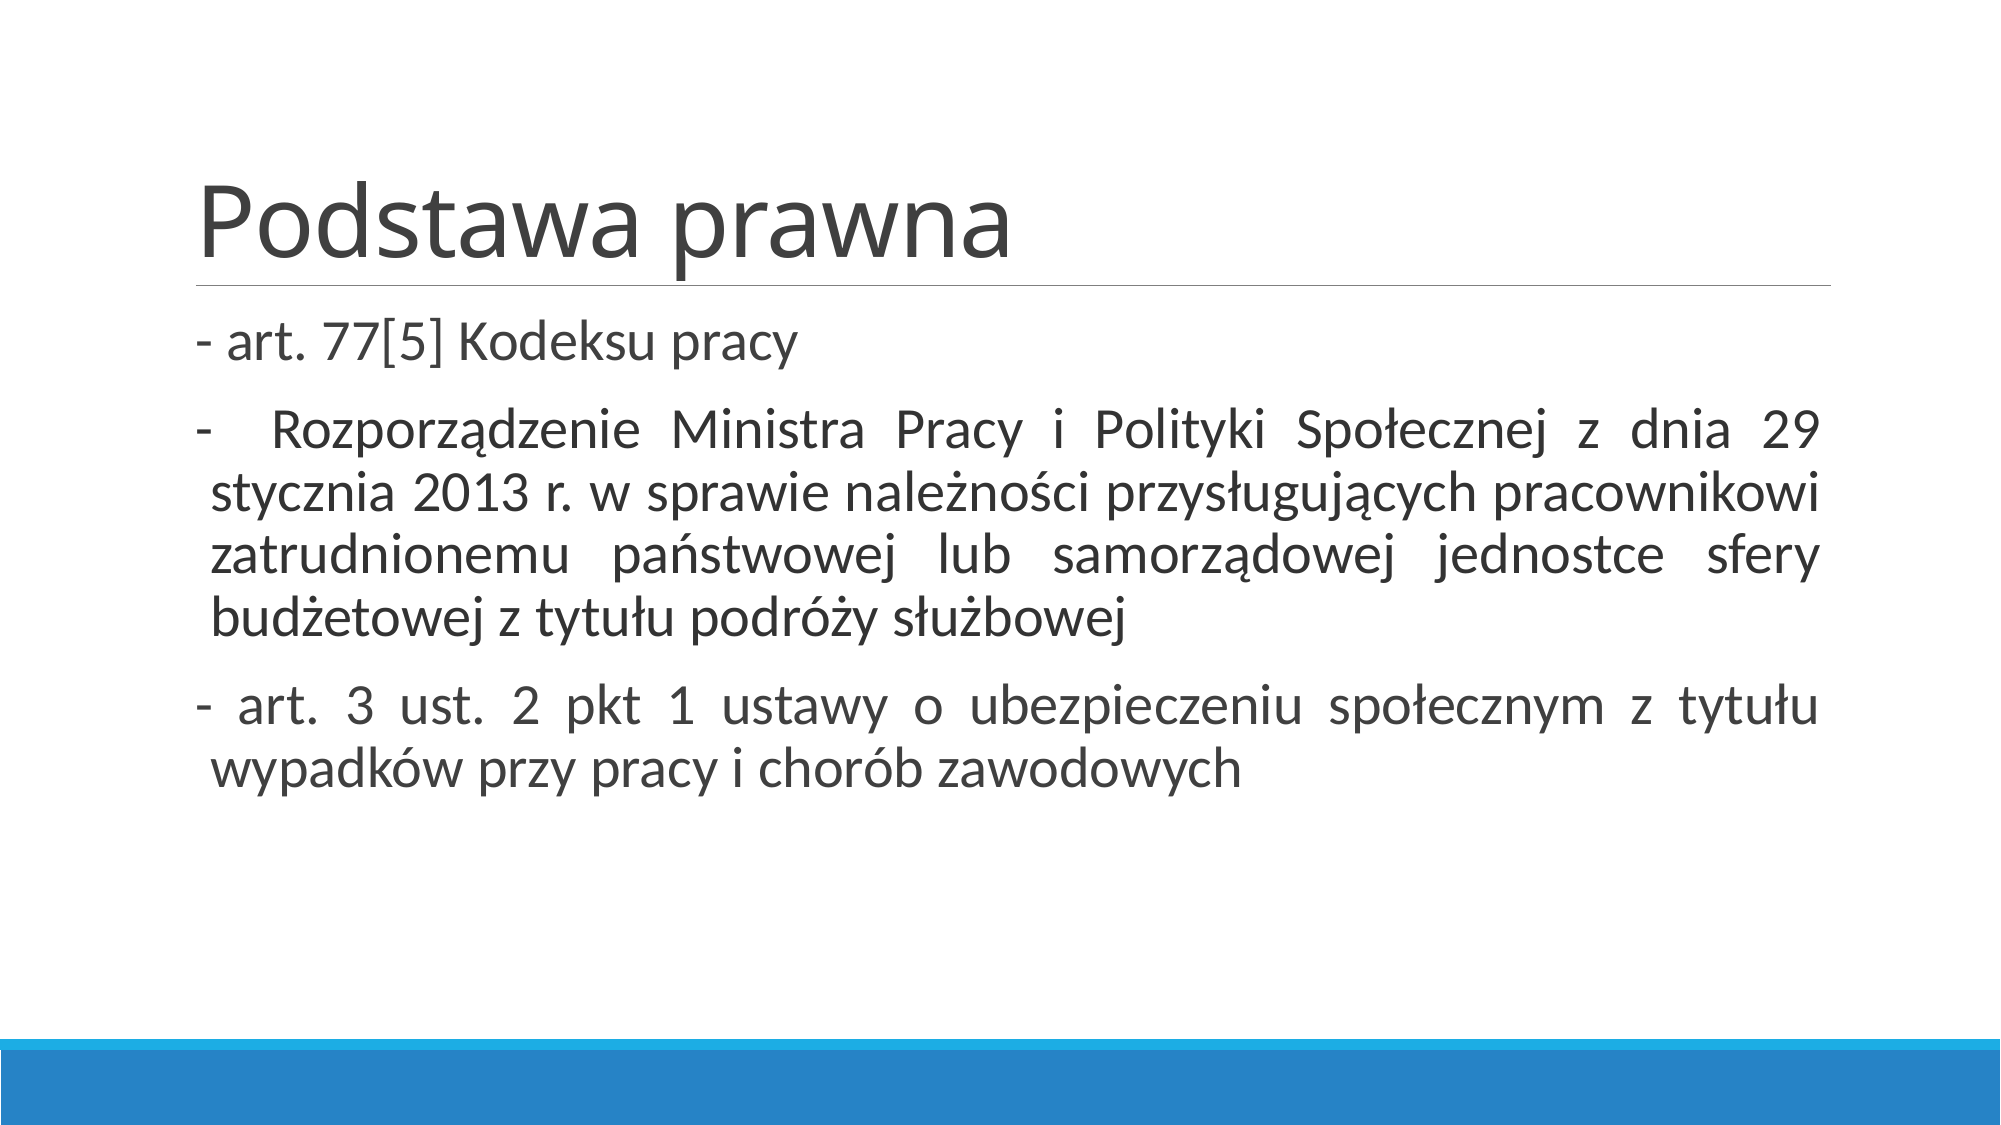

# Podstawa prawna
- art. 77[5] Kodeksu pracy
- Rozporządzenie Ministra Pracy i Polityki Społecznej z dnia 29 stycznia 2013 r. w sprawie należności przysługujących pracownikowi zatrudnionemu państwowej lub samorządowej jednostce sfery budżetowej z tytułu podróży służbowej
- art. 3 ust. 2 pkt 1 ustawy o ubezpieczeniu społecznym z tytułu wypadków przy pracy i chorób zawodowych